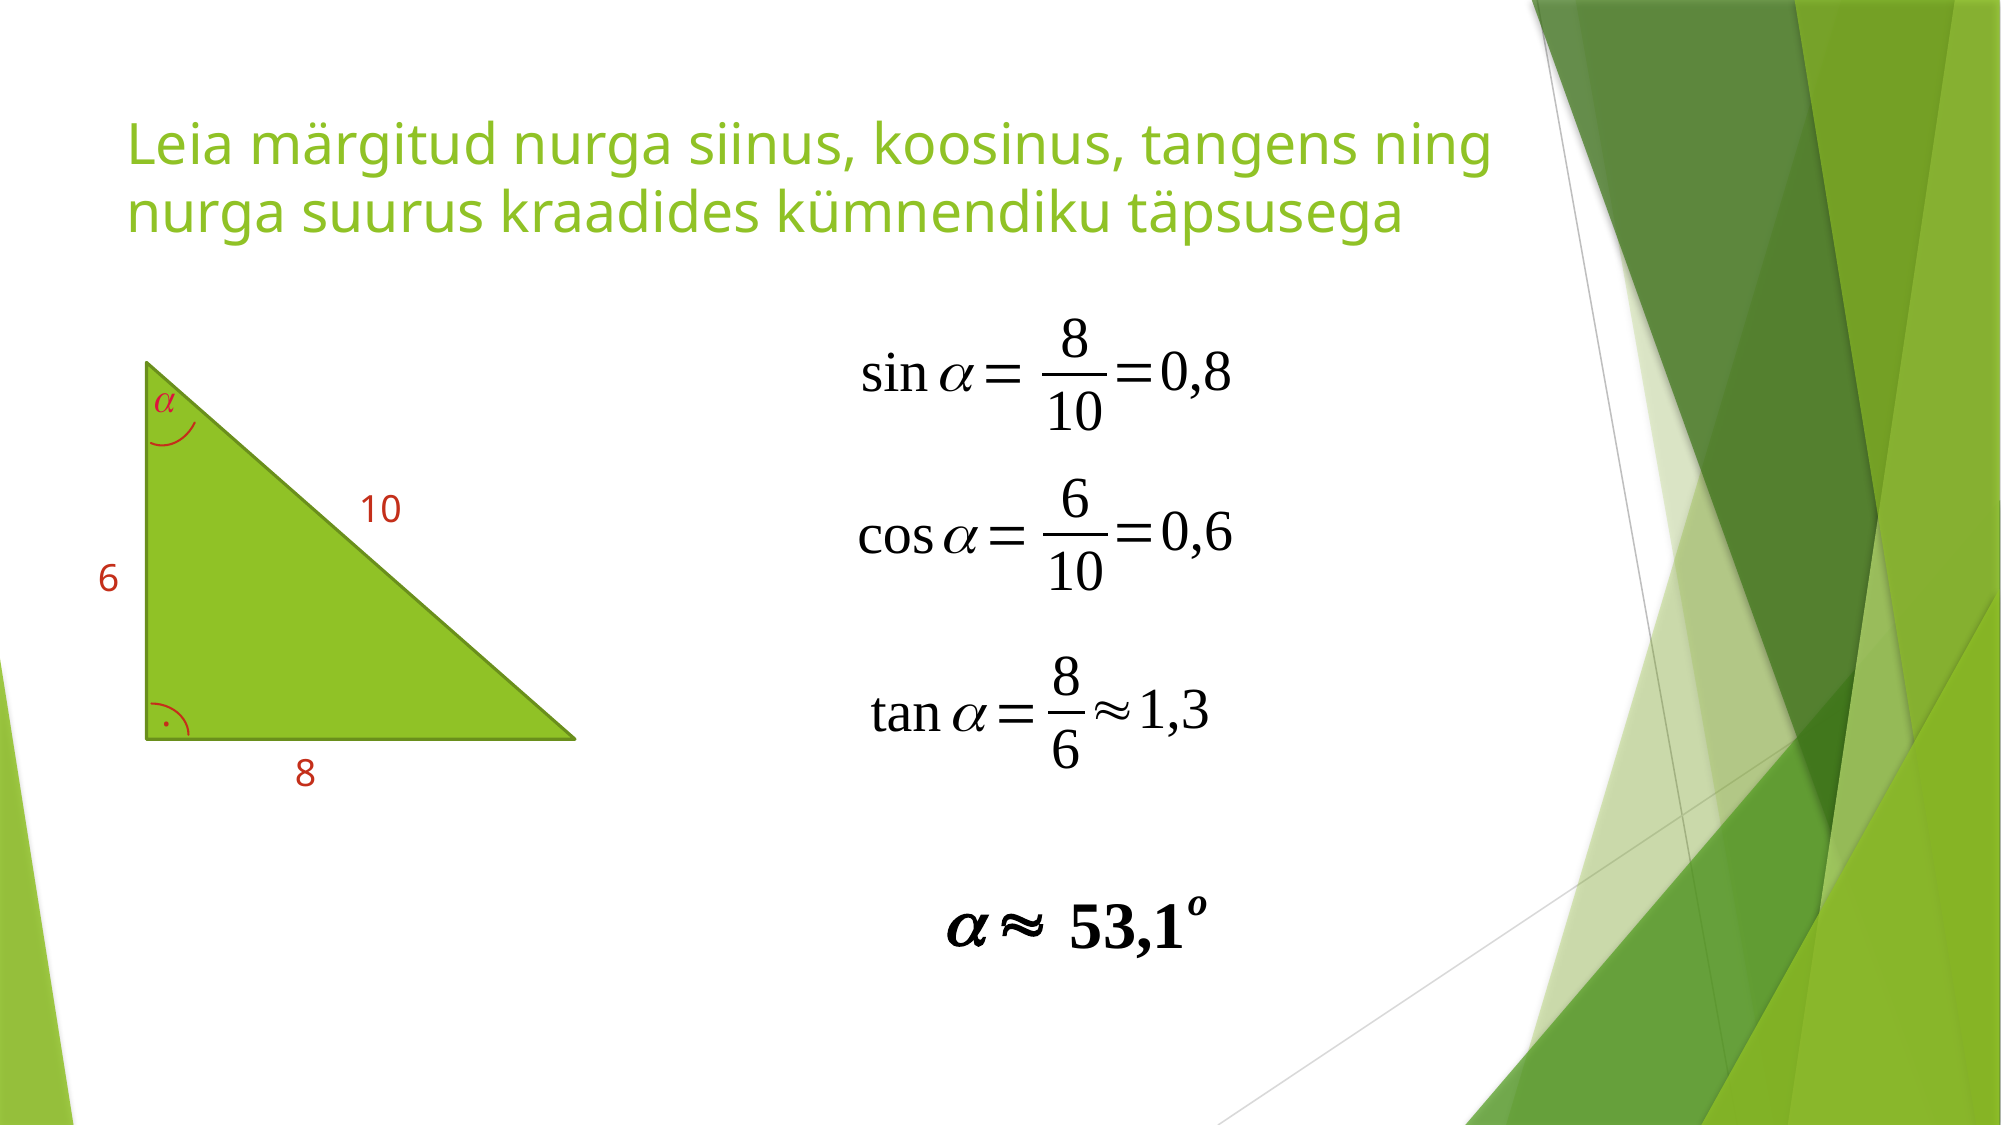

# Leia märgitud nurga siinus, koosinus, tangens ning nurga suurus kraadides kümnendiku täpsusega
10
6
.
8